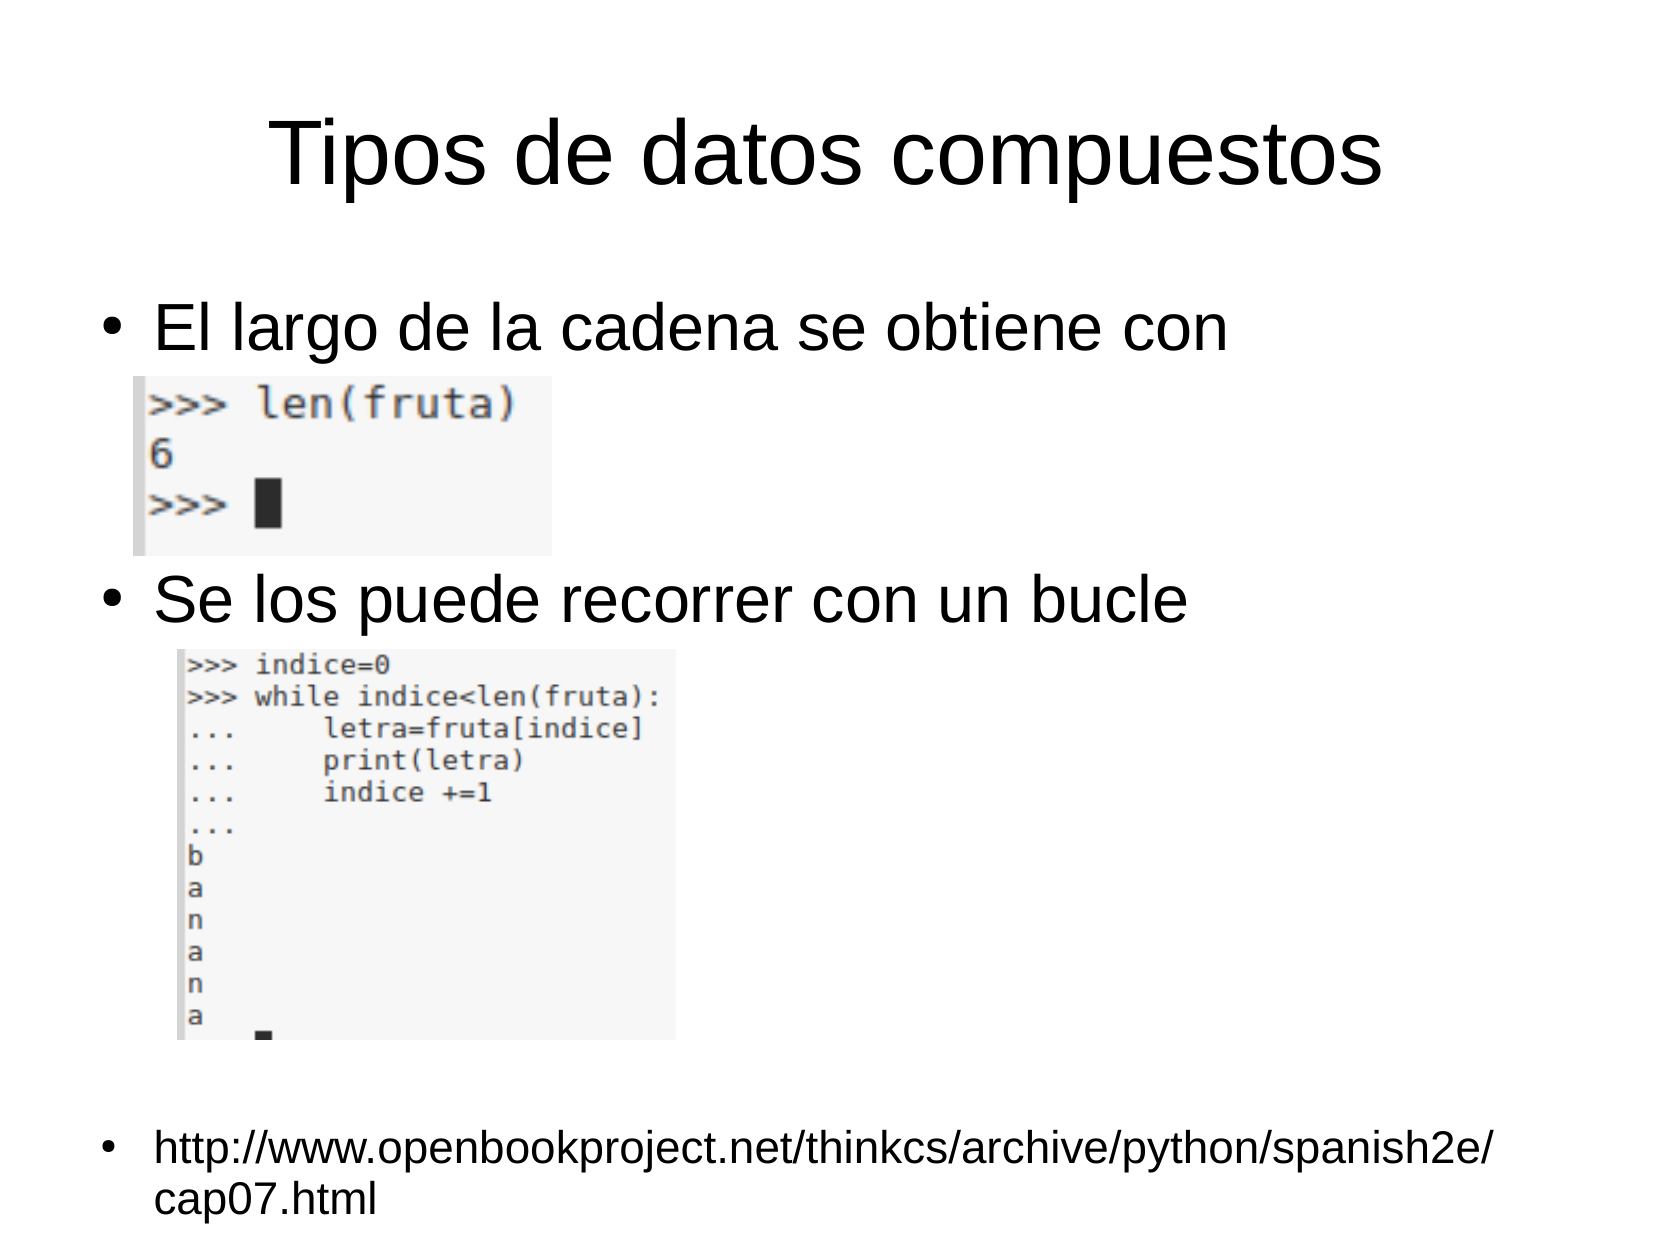

# Tipos de datos compuestos
El largo de la cadena se obtiene con
Se los puede recorrer con un bucle
http://www.openbookproject.net/thinkcs/archive/python/spanish2e/cap07.html